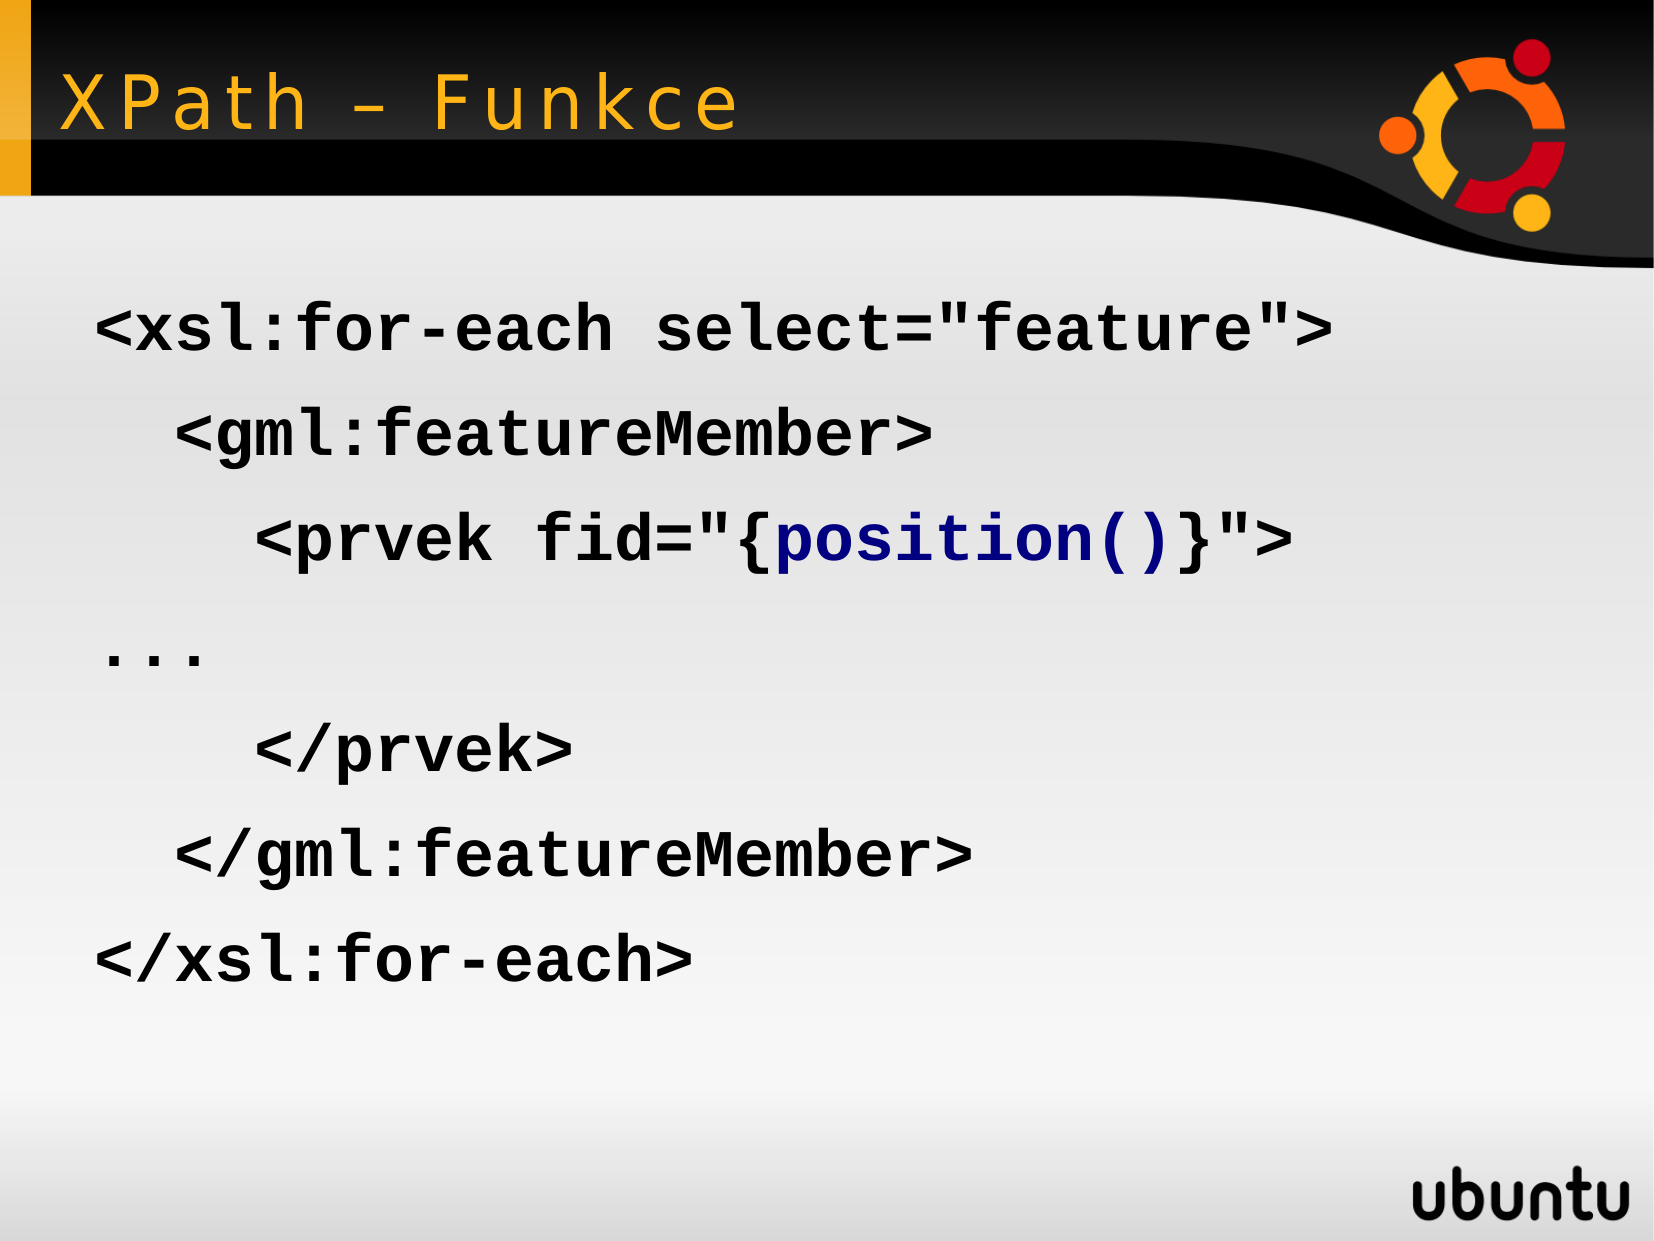

# XPath – Funkce
<xsl:for-each select="feature">
 <gml:featureMember>
 <prvek fid="{position()}">
...
 </prvek>
 </gml:featureMember>
</xsl:for-each>